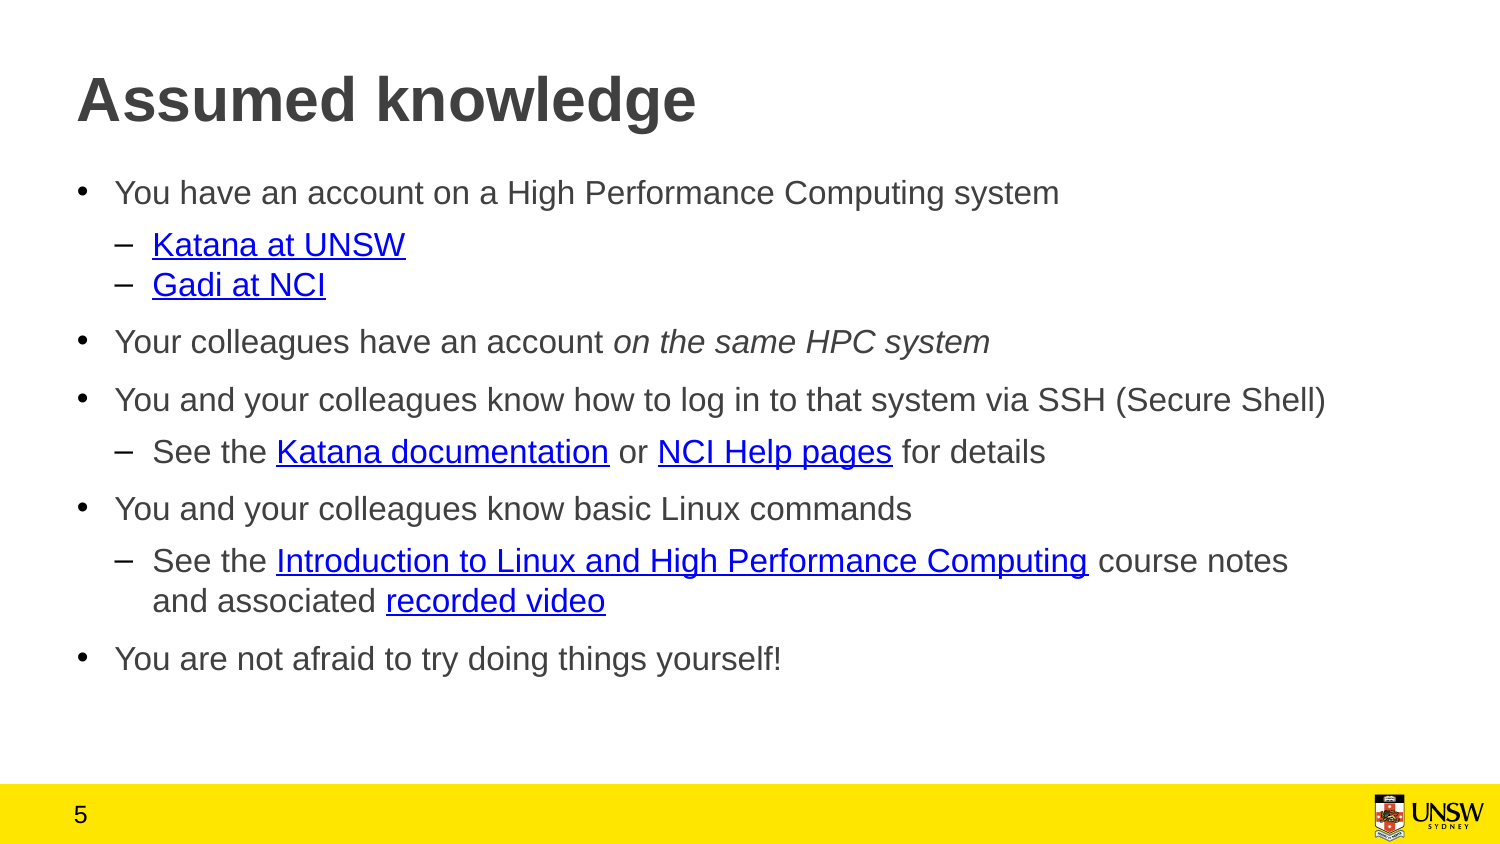

# Assumed knowledge
You have an account on a High Performance Computing system
Katana at UNSW
Gadi at NCI
Your colleagues have an account on the same HPC system
You and your colleagues know how to log in to that system via SSH (Secure Shell)
See the Katana documentation or NCI Help pages for details
You and your colleagues know basic Linux commands
See the Introduction to Linux and High Performance Computing course notes
and associated recorded video
You are not afraid to try doing things yourself!